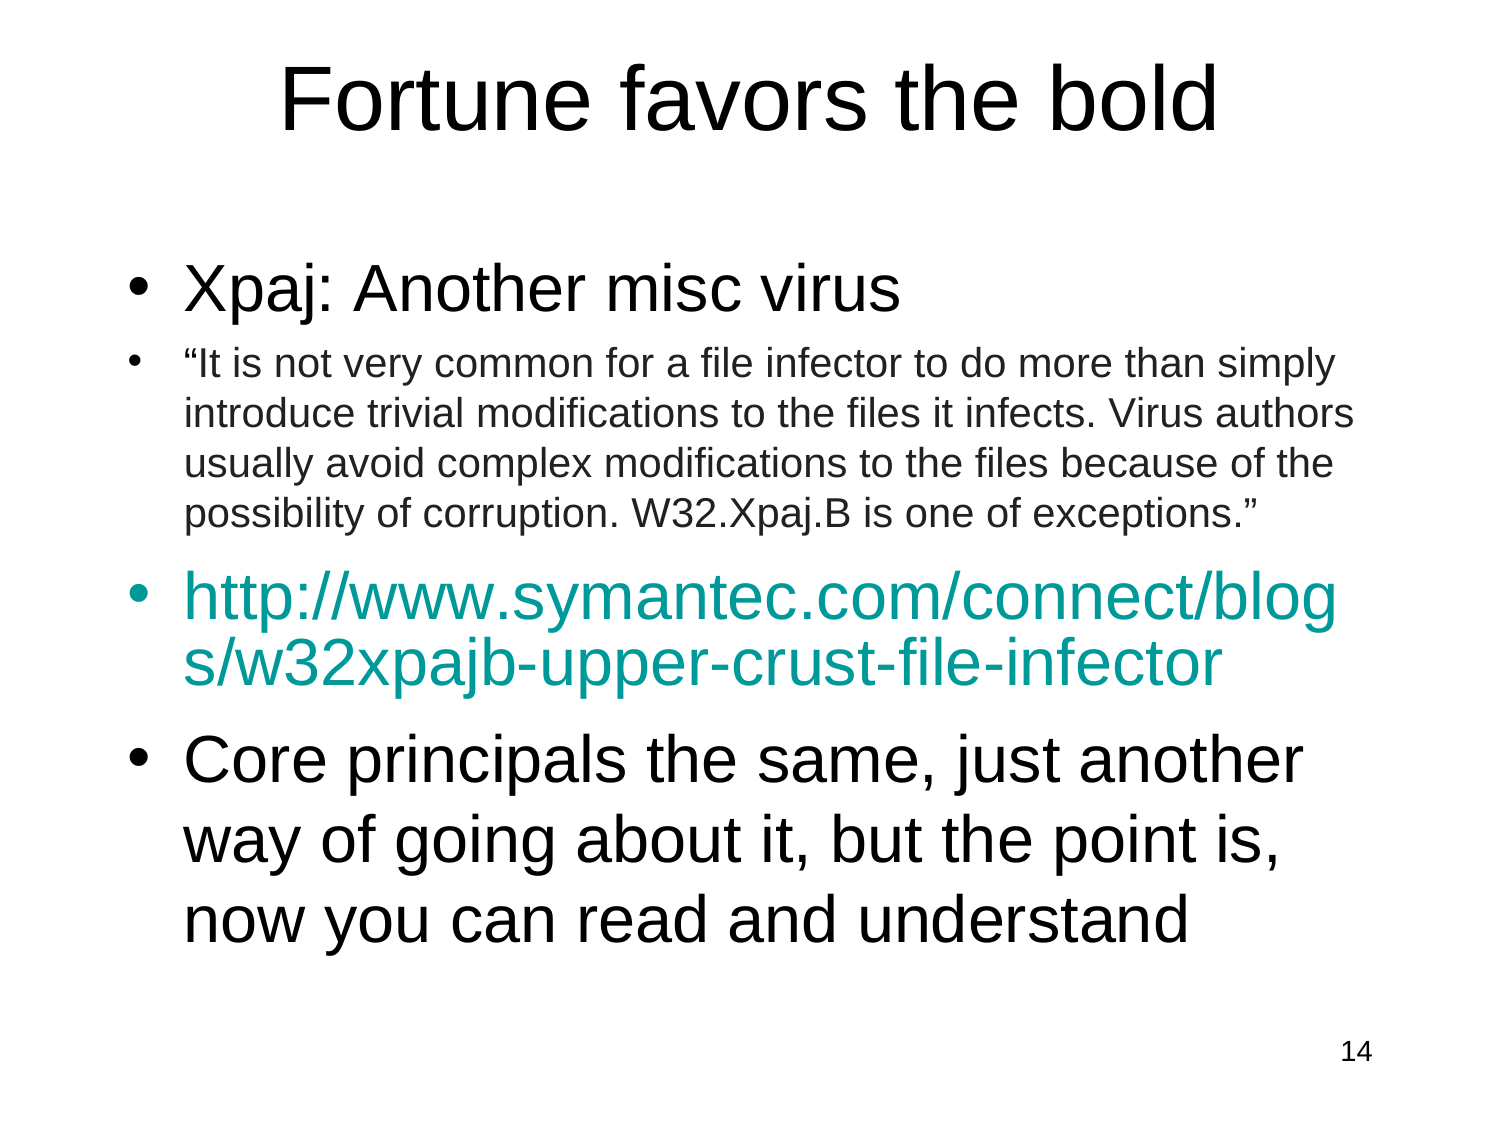

# Fortune favors the bold
Xpaj: Another misc virus
“It is not very common for a file infector to do more than simply introduce trivial modifications to the files it infects. Virus authors usually avoid complex modifications to the files because of the possibility of corruption. W32.Xpaj.B is one of exceptions.”
http://www.symantec.com/connect/blogs/w32xpajb-upper-crust-file-infector
Core principals the same, just another way of going about it, but the point is, now you can read and understand